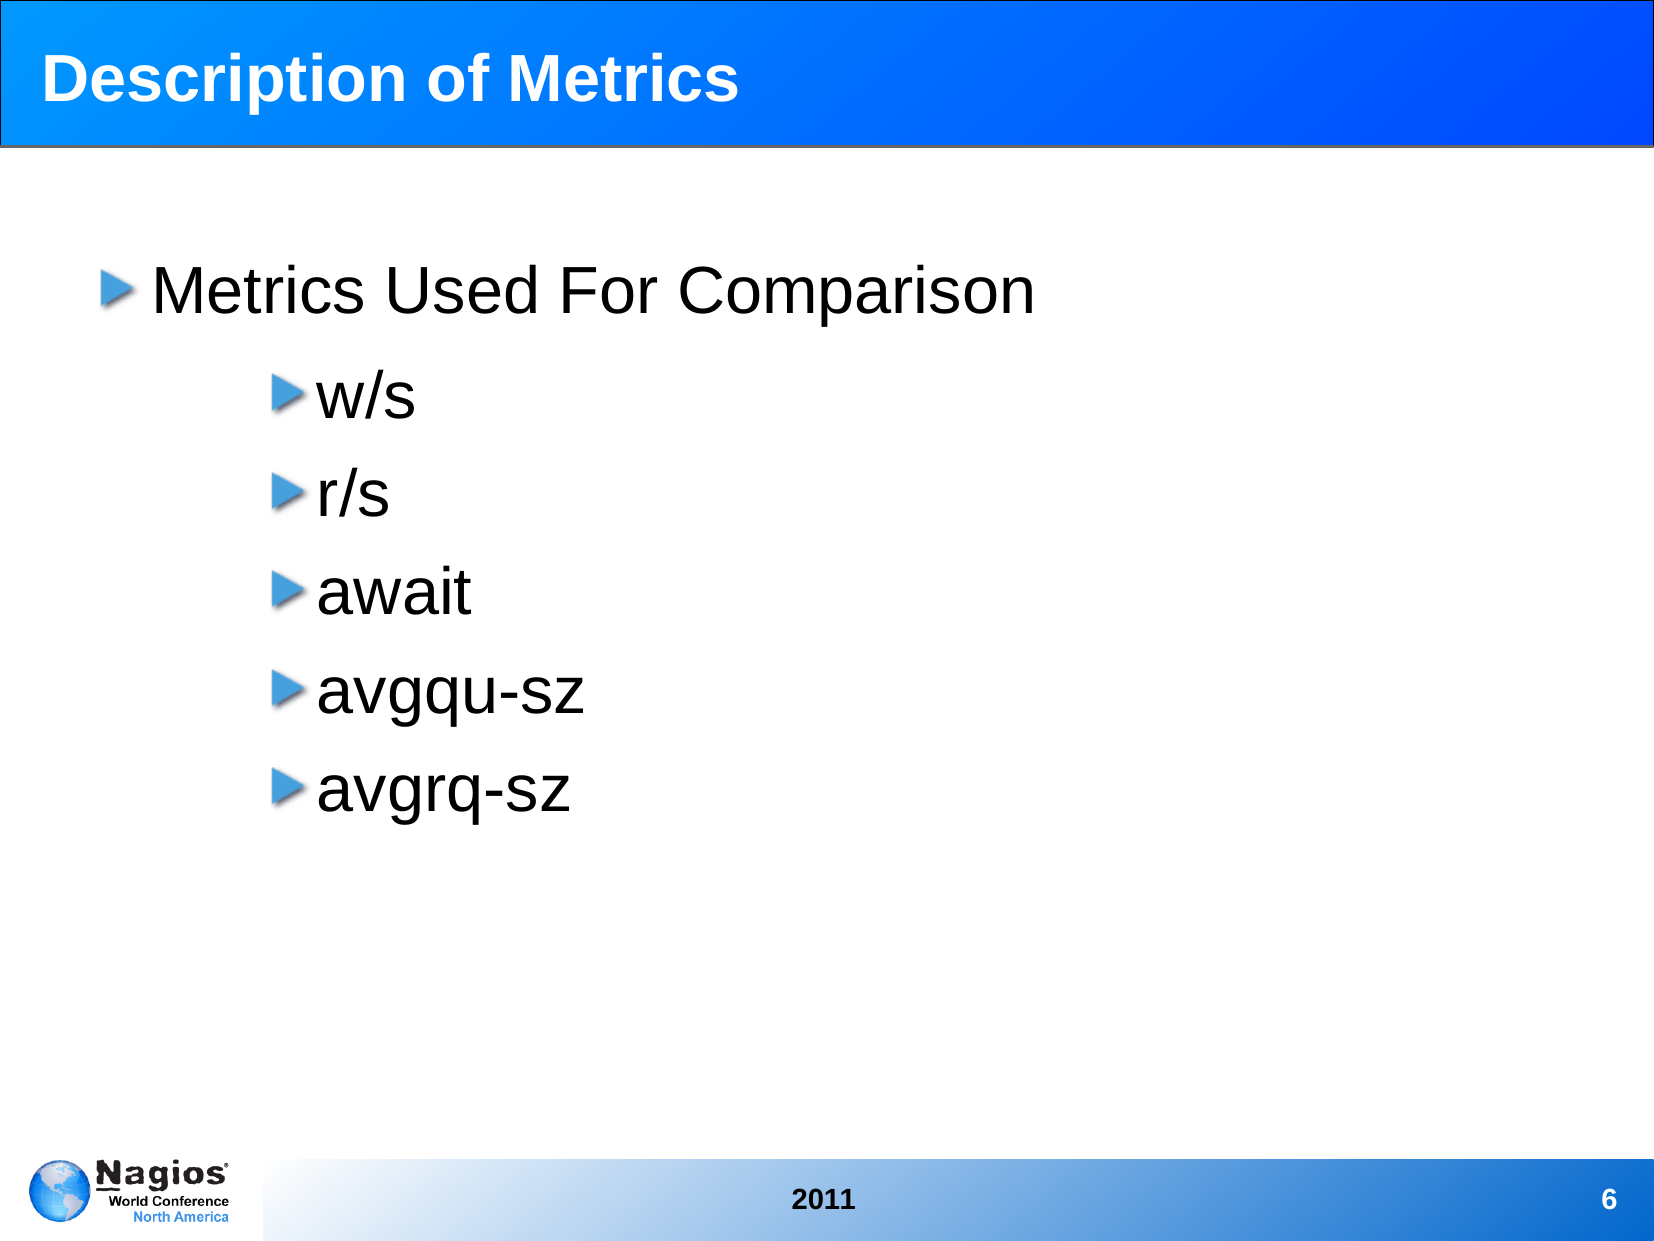

# Description of Metrics
Metrics Used For Comparison
w/s
r/s
await
avgqu-sz
avgrq-sz
2011
6